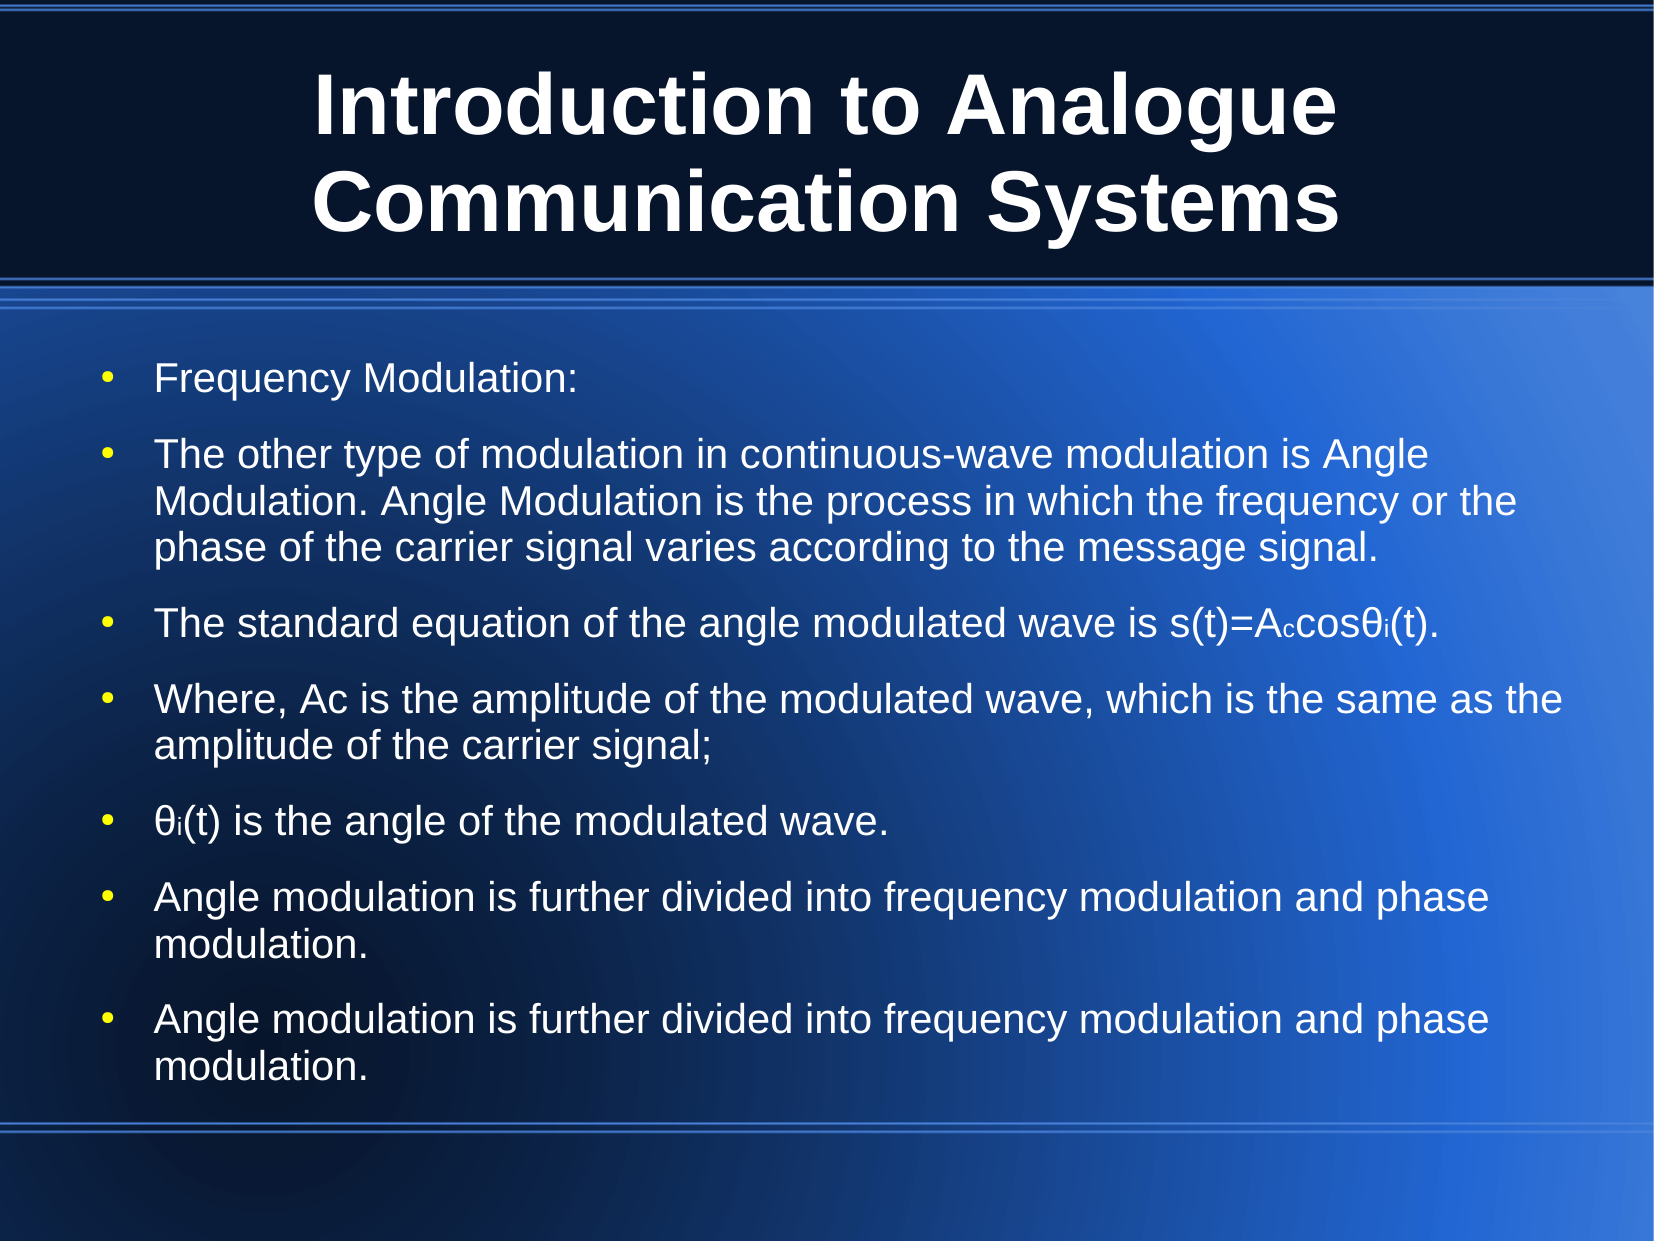

# Introduction to Analogue Communication Systems
Frequency Modulation:
The other type of modulation in continuous-wave modulation is Angle Modulation. Angle Modulation is the process in which the frequency or the phase of the carrier signal varies according to the message signal.
The standard equation of the angle modulated wave is s(t)=Accosθi(t).
Where, Ac is the amplitude of the modulated wave, which is the same as the amplitude of the carrier signal;
θi(t) is the angle of the modulated wave.
Angle modulation is further divided into frequency modulation and phase modulation.
Angle modulation is further divided into frequency modulation and phase modulation.